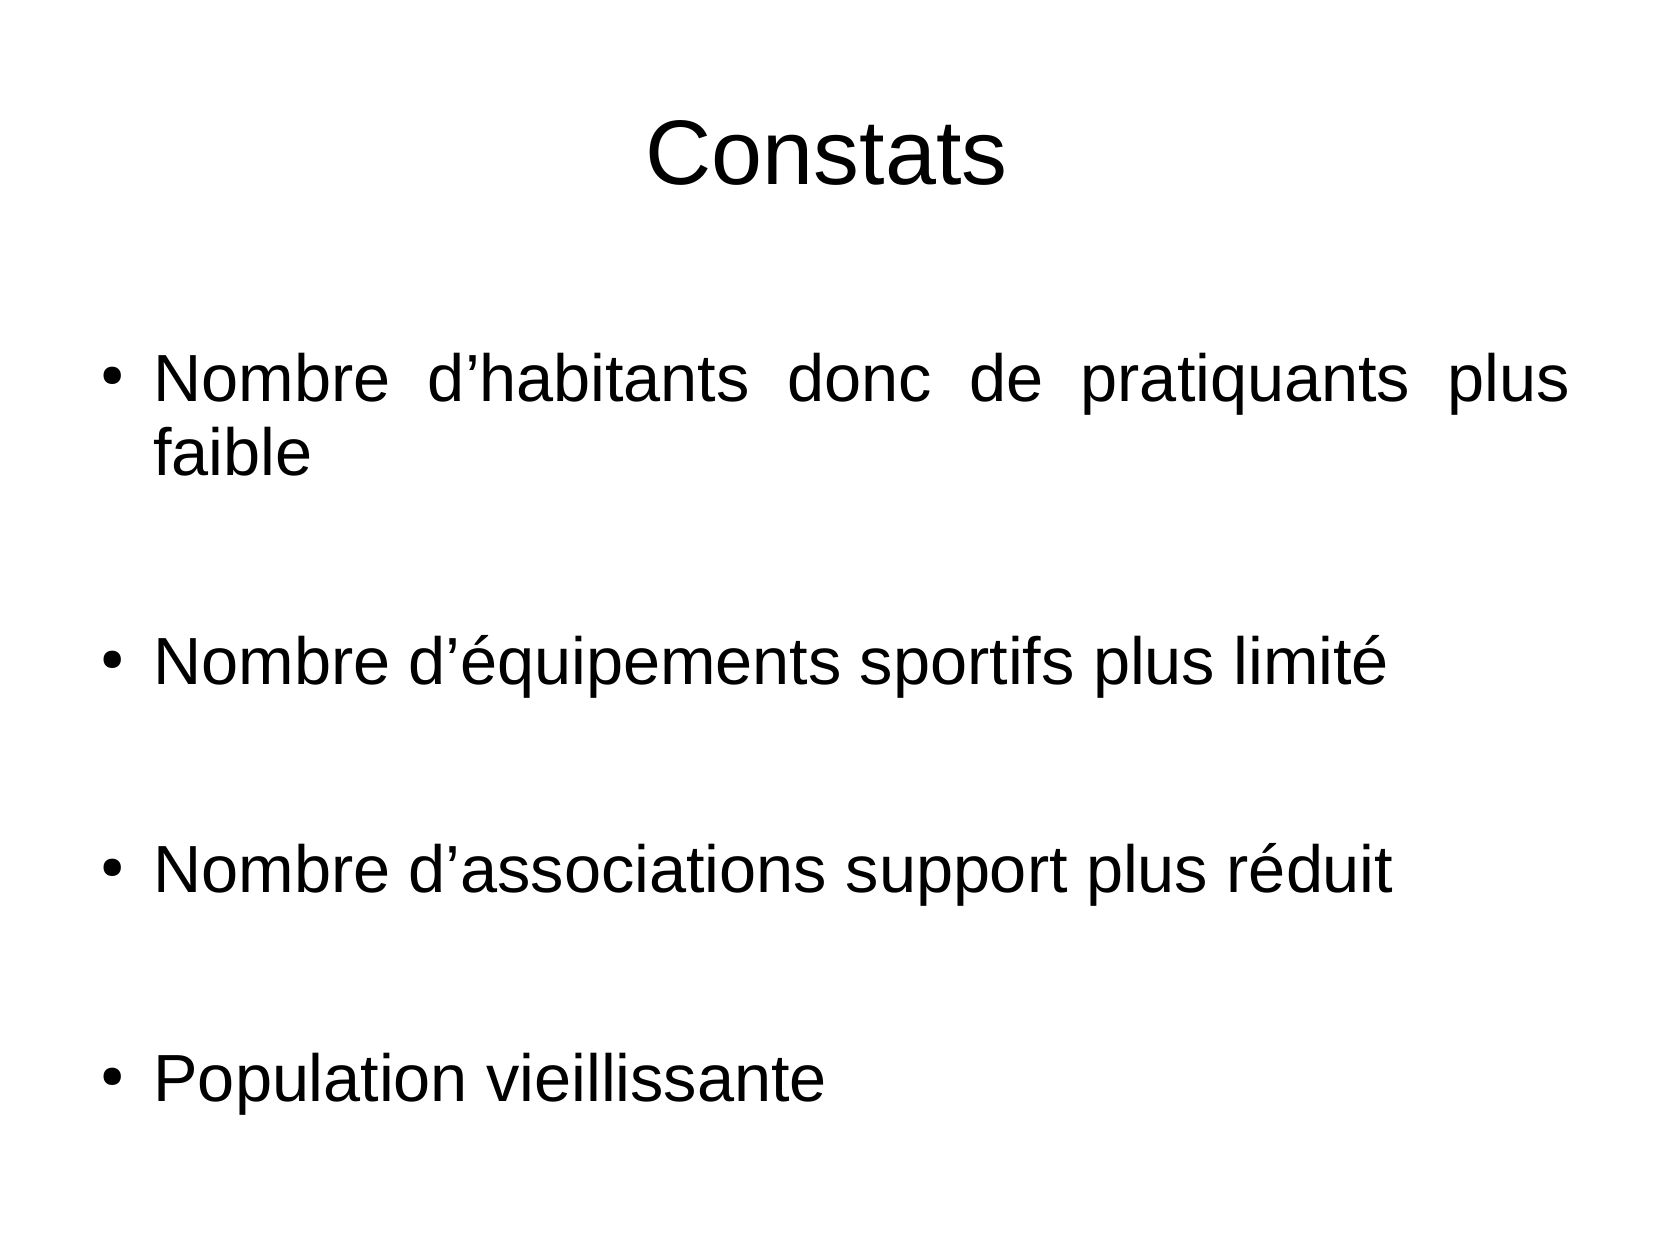

# Constats
Nombre d’habitants donc de pratiquants plus faible
Nombre d’équipements sportifs plus limité
Nombre d’associations support plus réduit
Population vieillissante